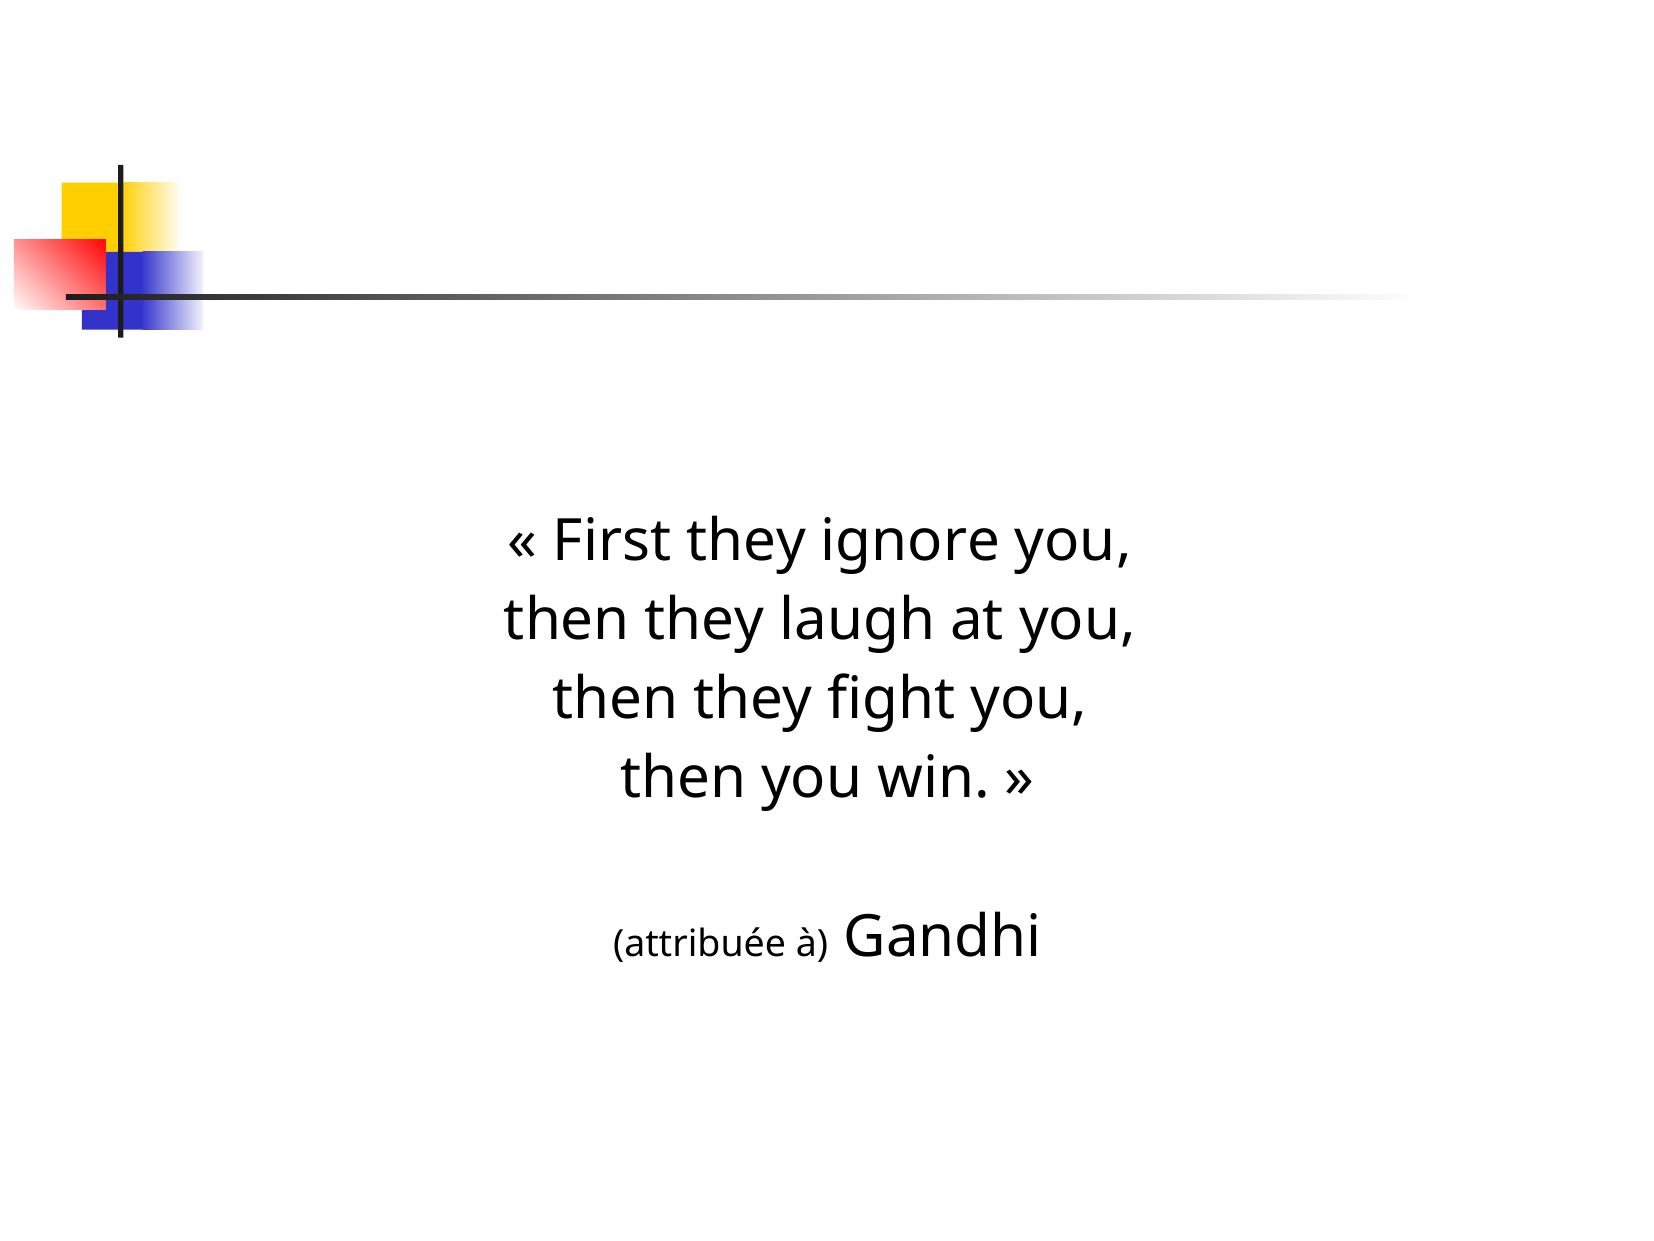

#
« First they ignore you,
then they laugh at you,
then they fight you,
then you win. »
(attribuée à) Gandhi